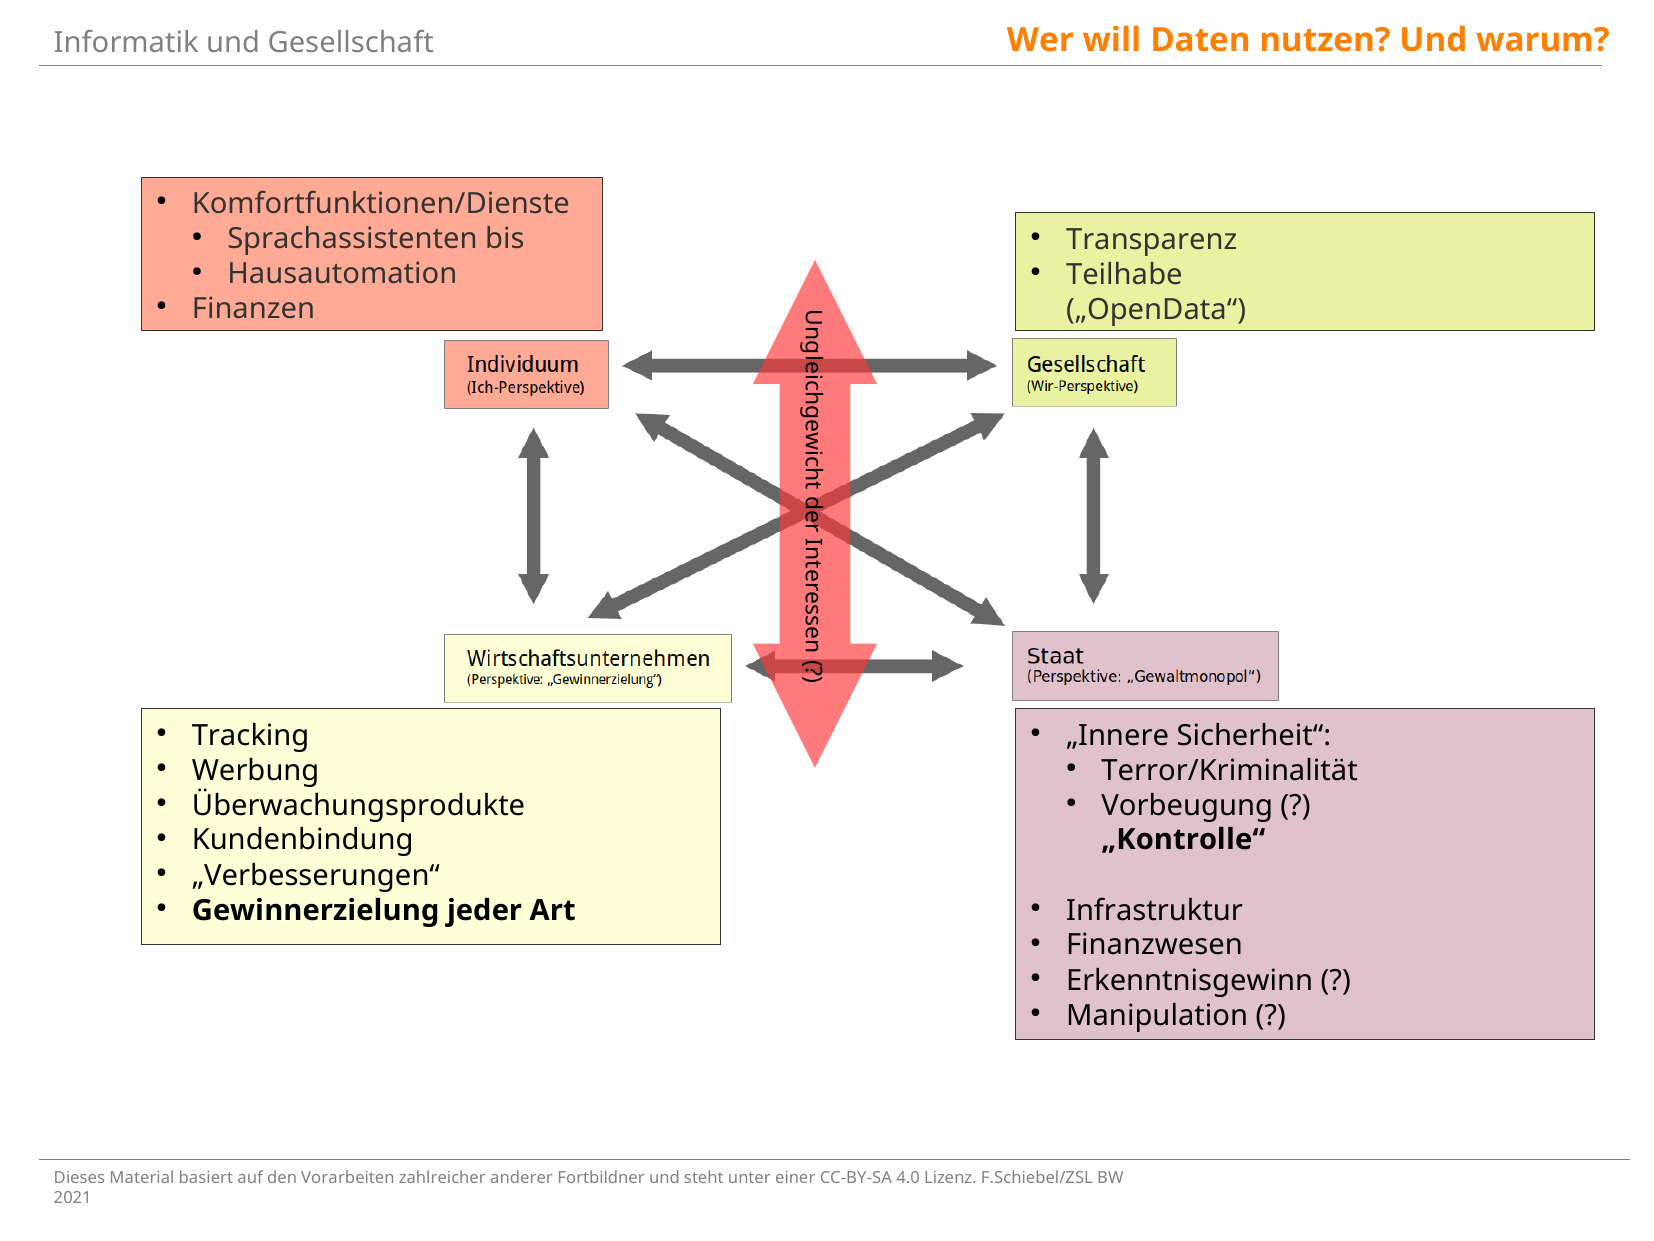

Wer will Daten nutzen? Und warum?
Informatik und Gesellschaft
Komfortfunktionen/Dienste
Sprachassistenten bis
Hausautomation
Finanzen
Transparenz
Teilhabe
(„OpenData“)
Ungleichgewicht der Interessen (?)
Tracking
Werbung
Überwachungsprodukte
Kundenbindung
„Verbesserungen“
Gewinnerzielung jeder Art
„Innere Sicherheit“:
Terror/Kriminalität
Vorbeugung (?)
Infrastruktur
Finanzwesen
Erkenntnisgewinn
„Innere Sicherheit“:
Terror/Kriminalität
Vorbeugung (?)
Infrastruktur
Finanzwesen
Erkenntnisgewinn
„Innere Sicherheit“:
Terror/Kriminalität
Vorbeugung (?)
Infrastruktur
Finanzwesen
Erkenntnisgewinn
„Innere Sicherheit“:
Terror/Kriminalität
Vorbeugung (?)
Infrastruktur
Finanzwesen
Erkenntnisgewinn
„Innere Sicherheit“:
Terror/Kriminalität
Vorbeugung (?)
„Kontrolle“
Infrastruktur
Finanzwesen
Erkenntnisgewinn (?)
Manipulation (?)